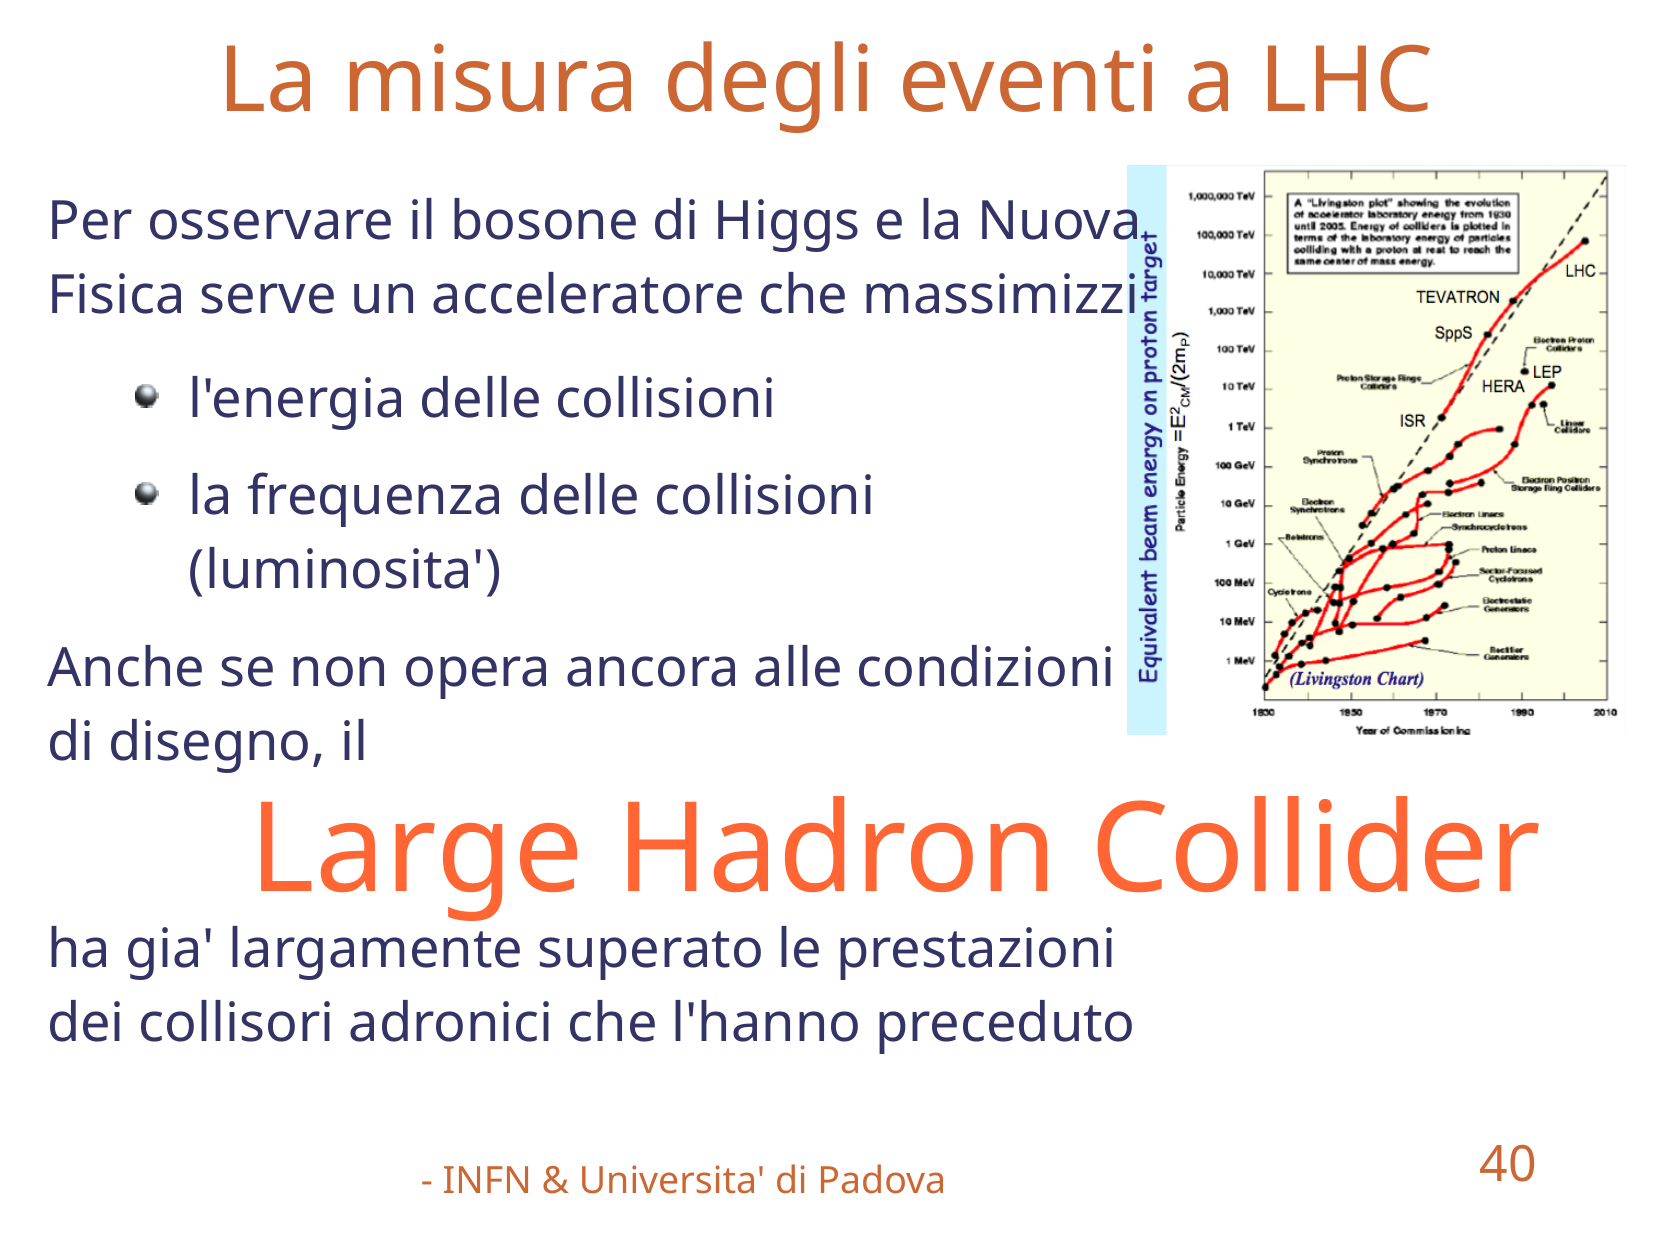

# La misura degli eventi a LHC
Per osservare il bosone di Higgs e la Nuova Fisica serve un acceleratore che massimizzi
l'energia delle collisioni
la frequenza delle collisioni (luminosita')
Anche se non opera ancora alle condizioni di disegno, il
ha gia' largamente superato le prestazioni dei collisori adronici che l'hanno preceduto
Large Hadron Collider